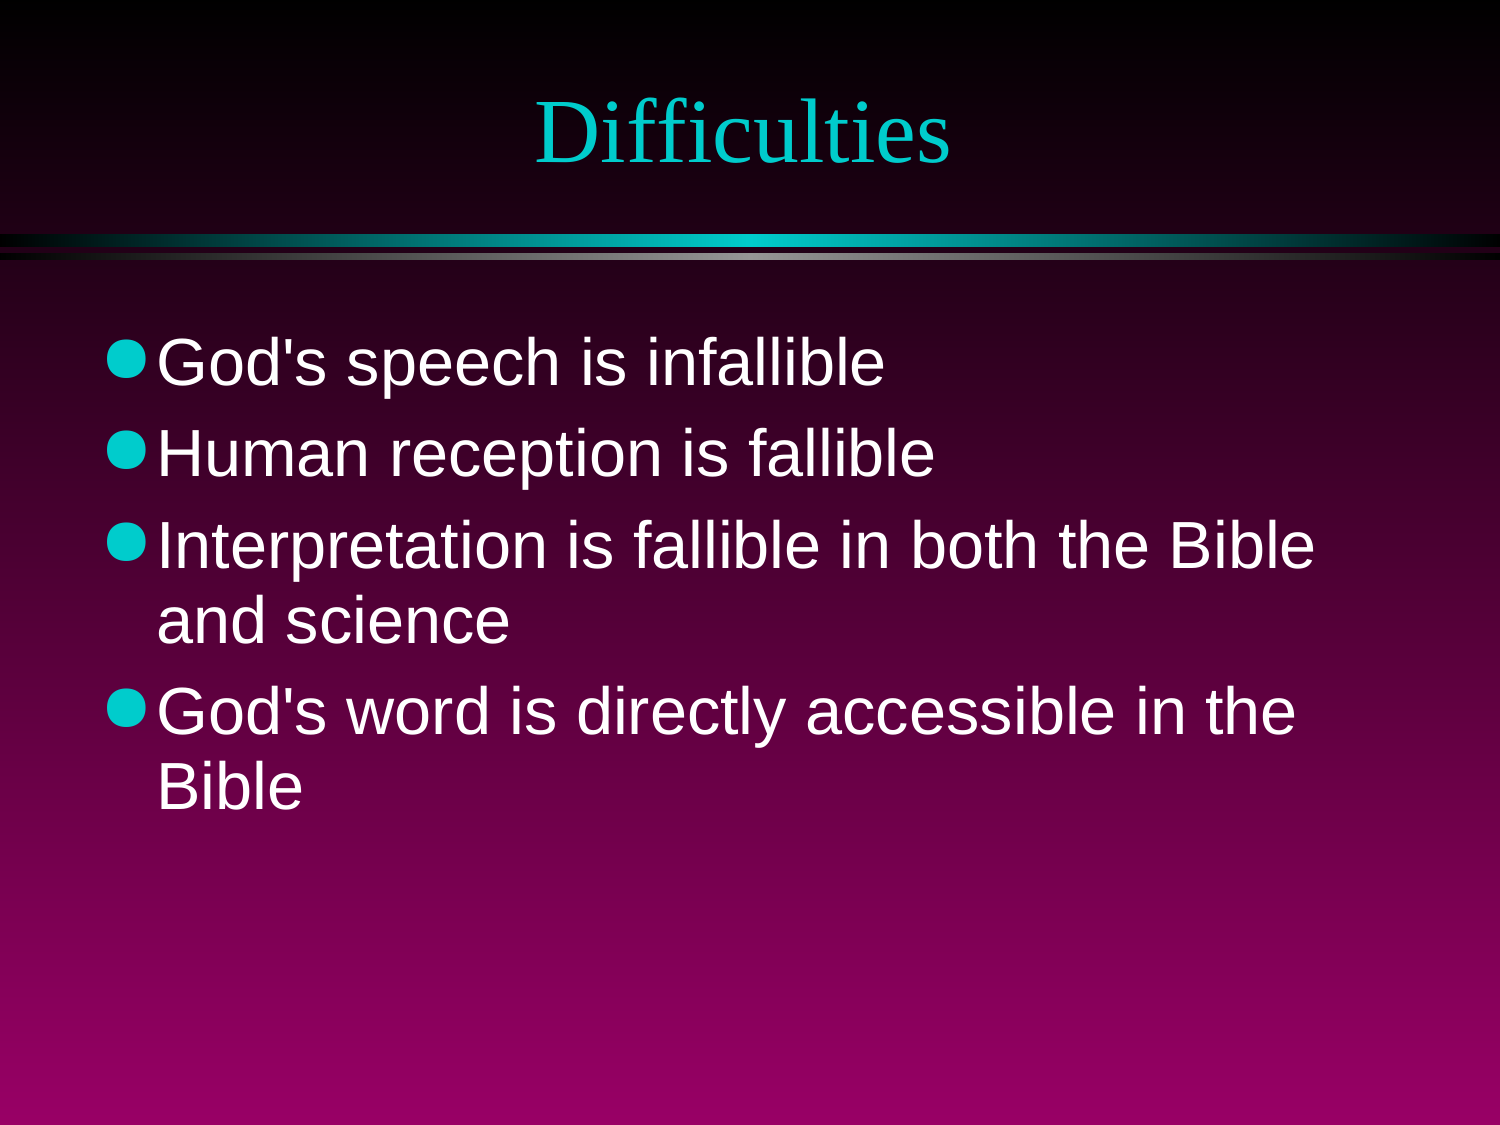

# Difficulties
God's speech is infallible
Human reception is fallible
Interpretation is fallible in both the Bible and science
God's word is directly accessible in the Bible